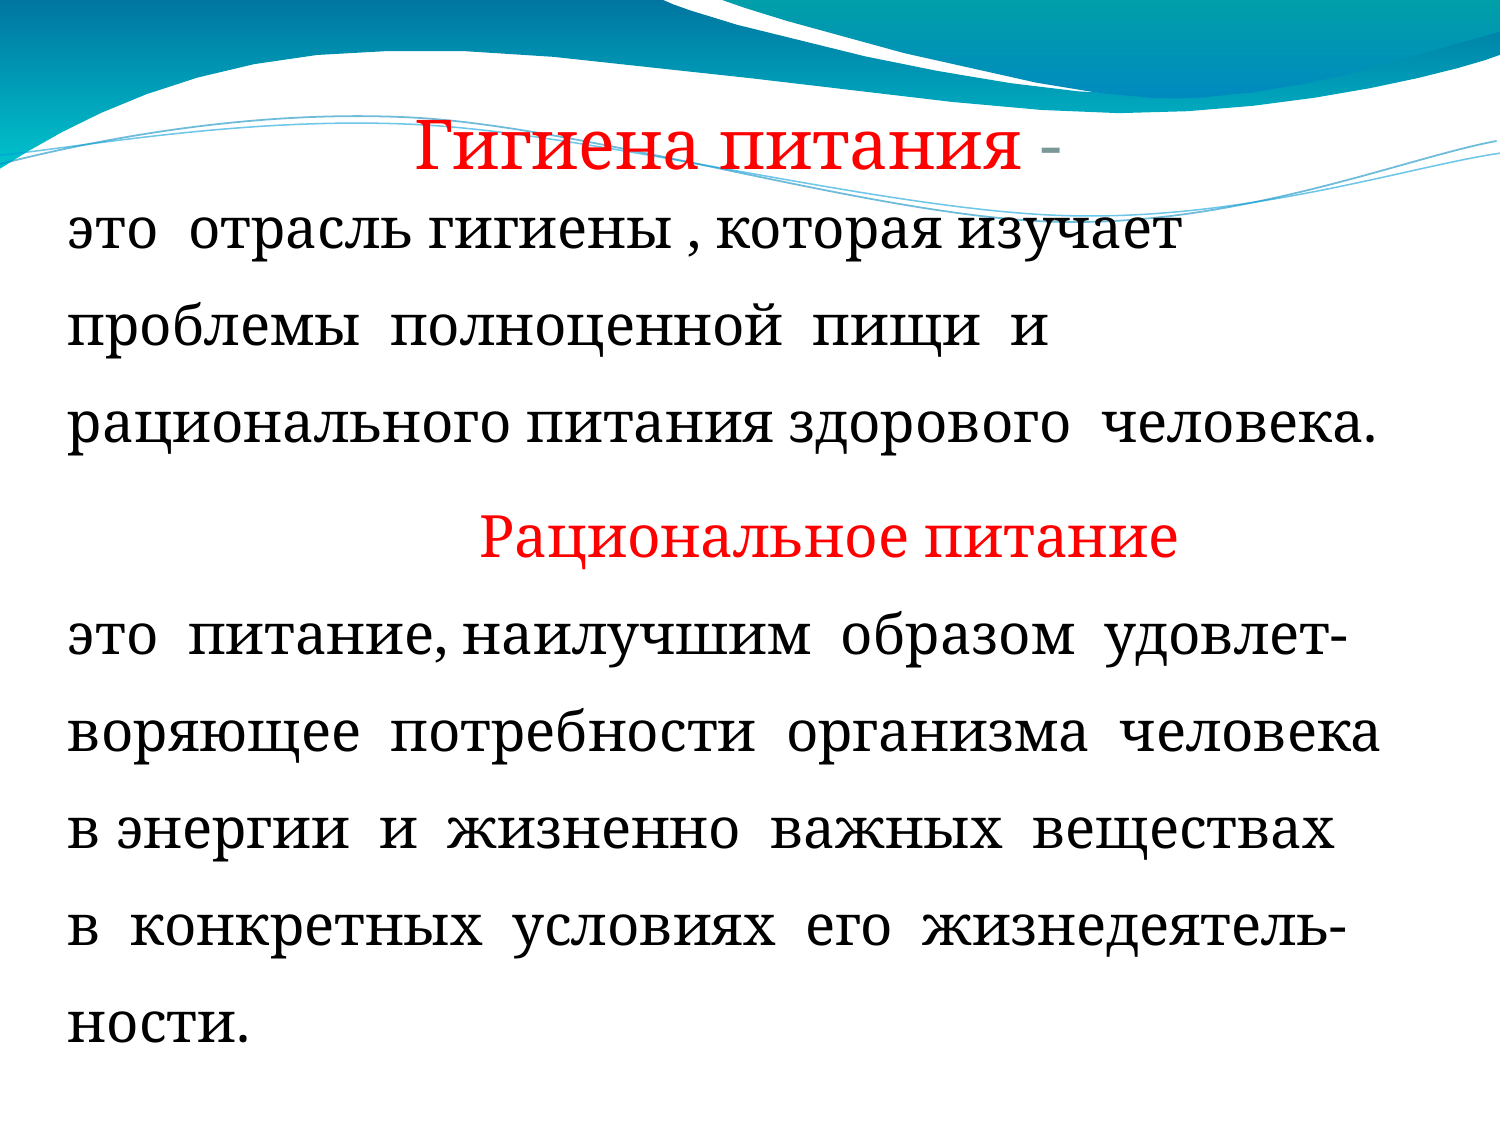

# Гигиена питания -
это отрасль гигиены , которая изучает
проблемы полноценной пищи и
рационального питания здорового человека.
 Рациональное питание
это питание, наилучшим образом удовлет-
воряющее потребности организма человека
в энергии и жизненно важных веществах
в конкретных условиях его жизнедеятель-
ности.